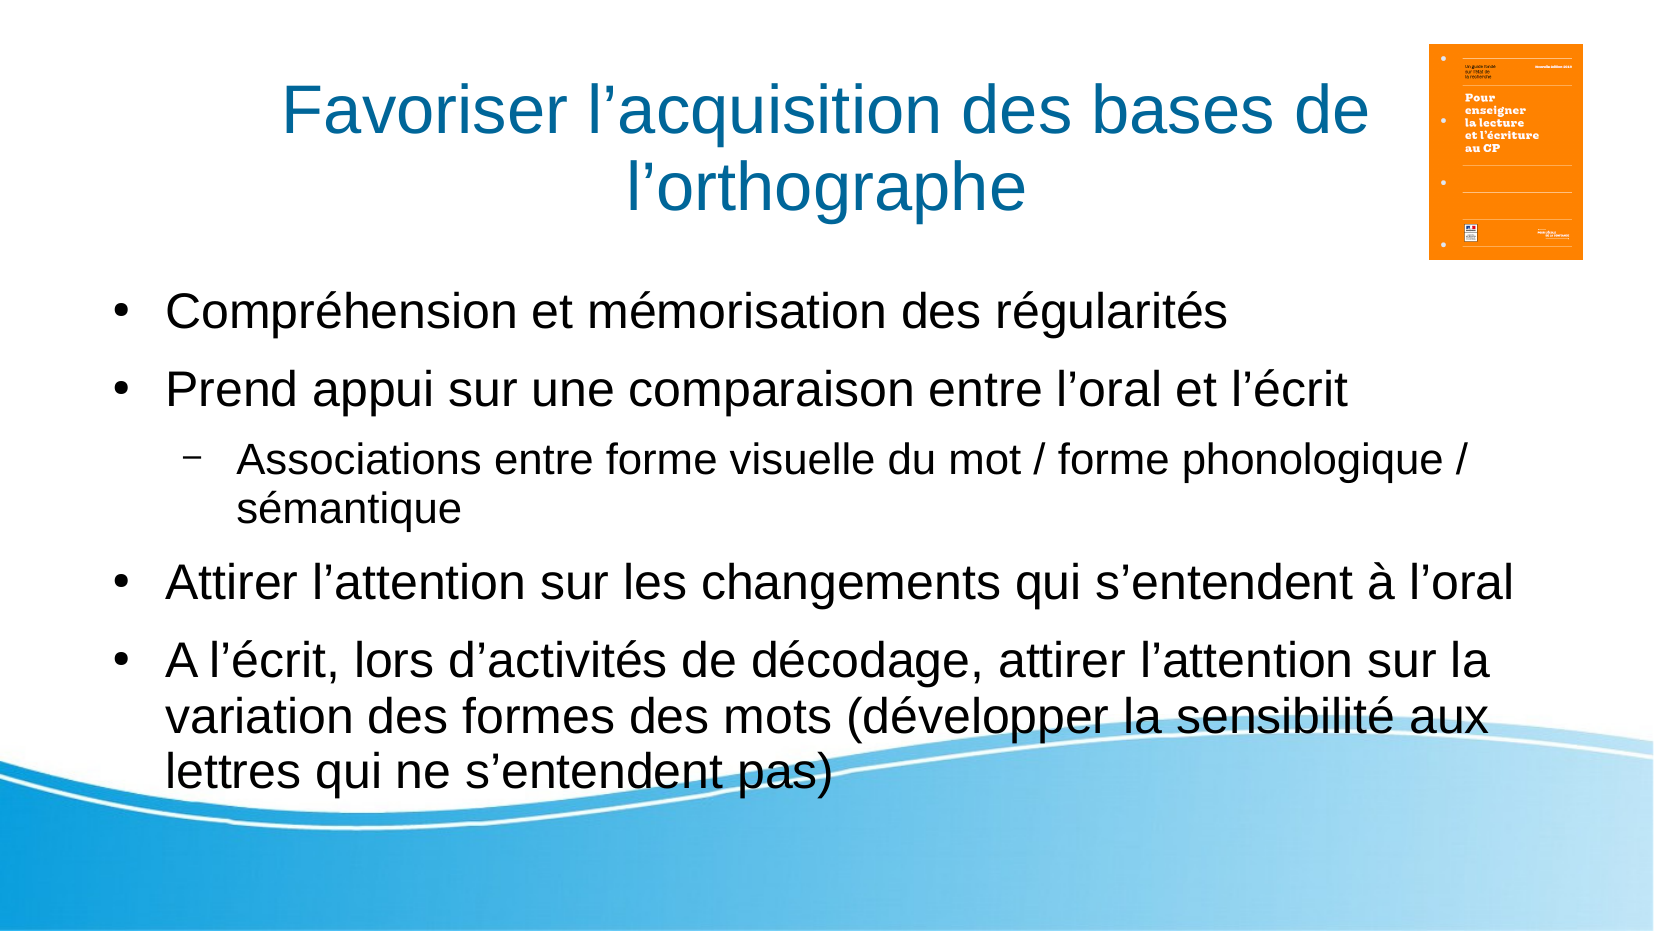

# Favoriser l’acquisition des bases de l’orthographe
Compréhension et mémorisation des régularités
Prend appui sur une comparaison entre l’oral et l’écrit
Associations entre forme visuelle du mot / forme phonologique / sémantique
Attirer l’attention sur les changements qui s’entendent à l’oral
A l’écrit, lors d’activités de décodage, attirer l’attention sur la variation des formes des mots (développer la sensibilité aux lettres qui ne s’entendent pas)